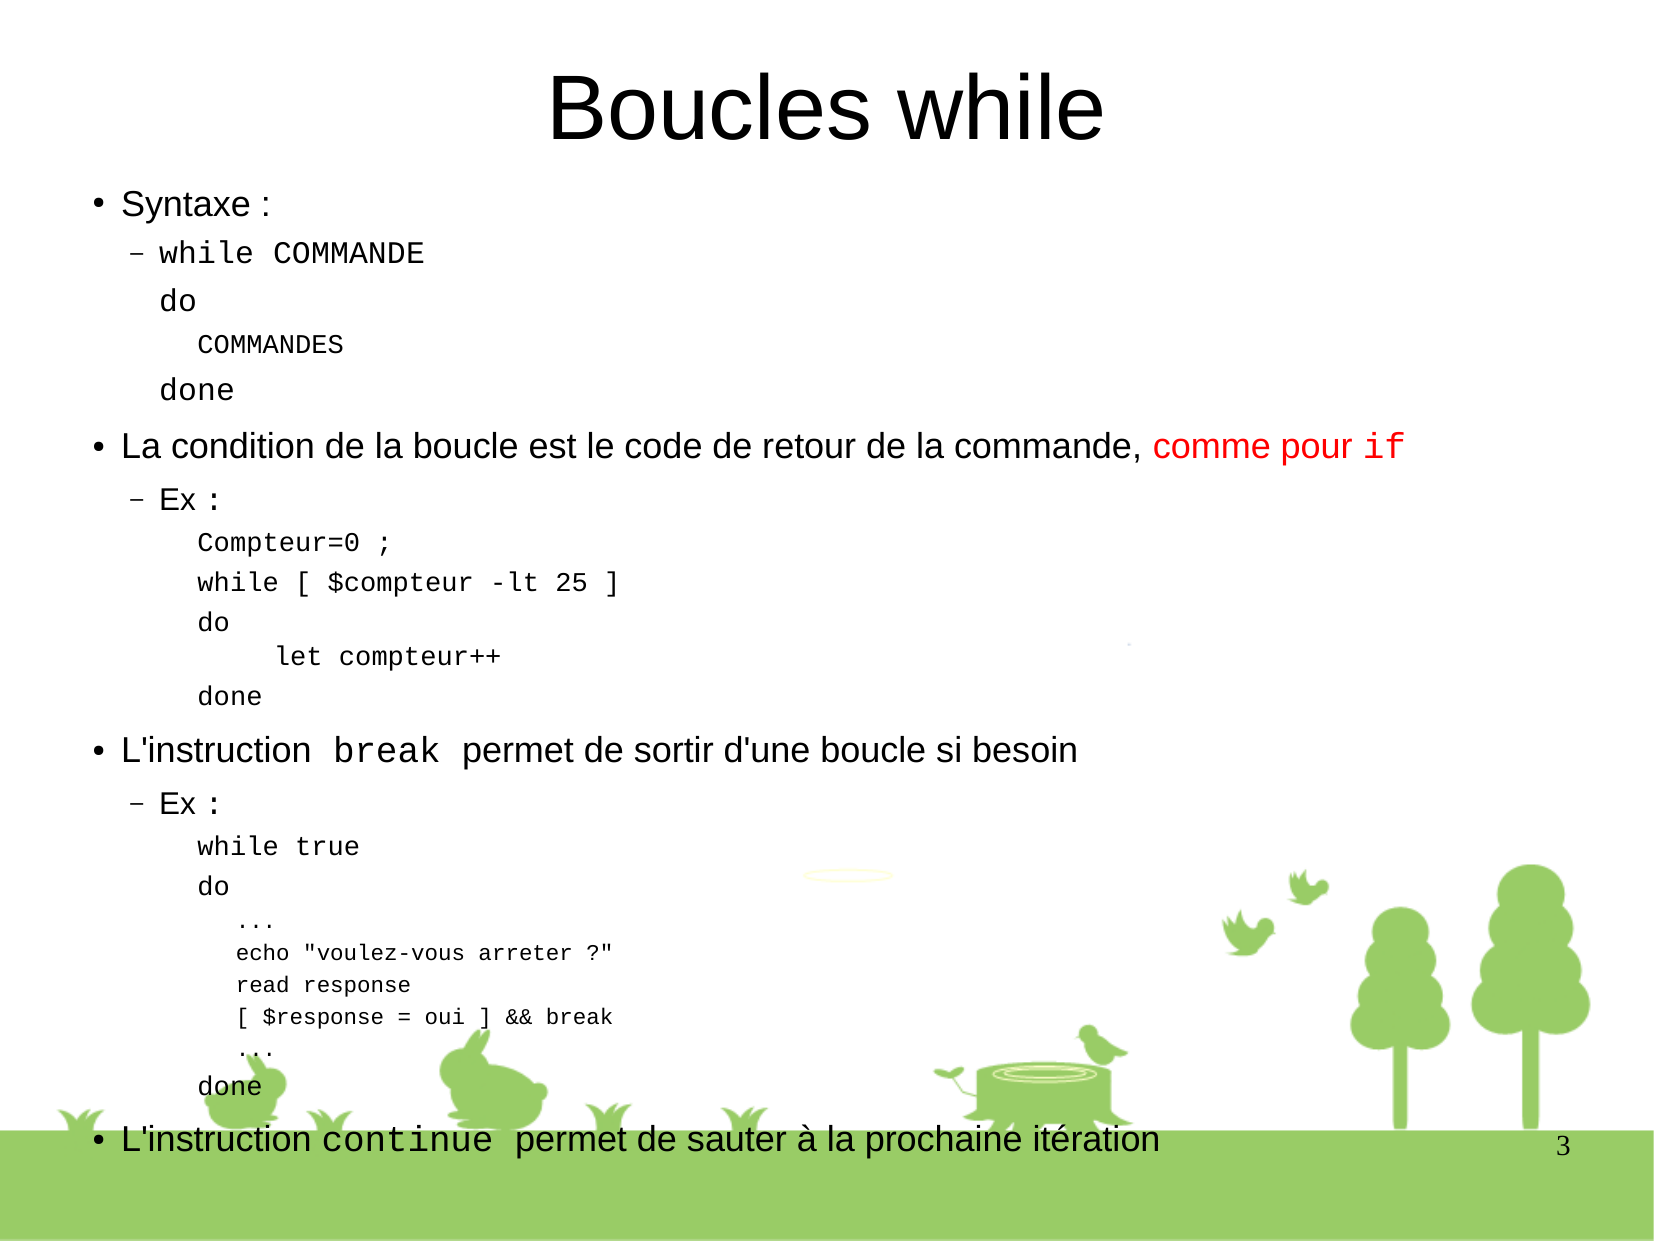

# Boucles while
Syntaxe :
while COMMANDE
do
COMMANDES
done
La condition de la boucle est le code de retour de la commande, comme pour if
Ex :
Compteur=0 ;
while [ $compteur -lt 25 ]
do
let compteur++
done
L'instruction break permet de sortir d'une boucle si besoin
Ex :
while true
do
...
echo "voulez-vous arreter ?"
read response
[ $response = oui ] && break
...
done
L'instruction continue permet de sauter à la prochaine itération
3